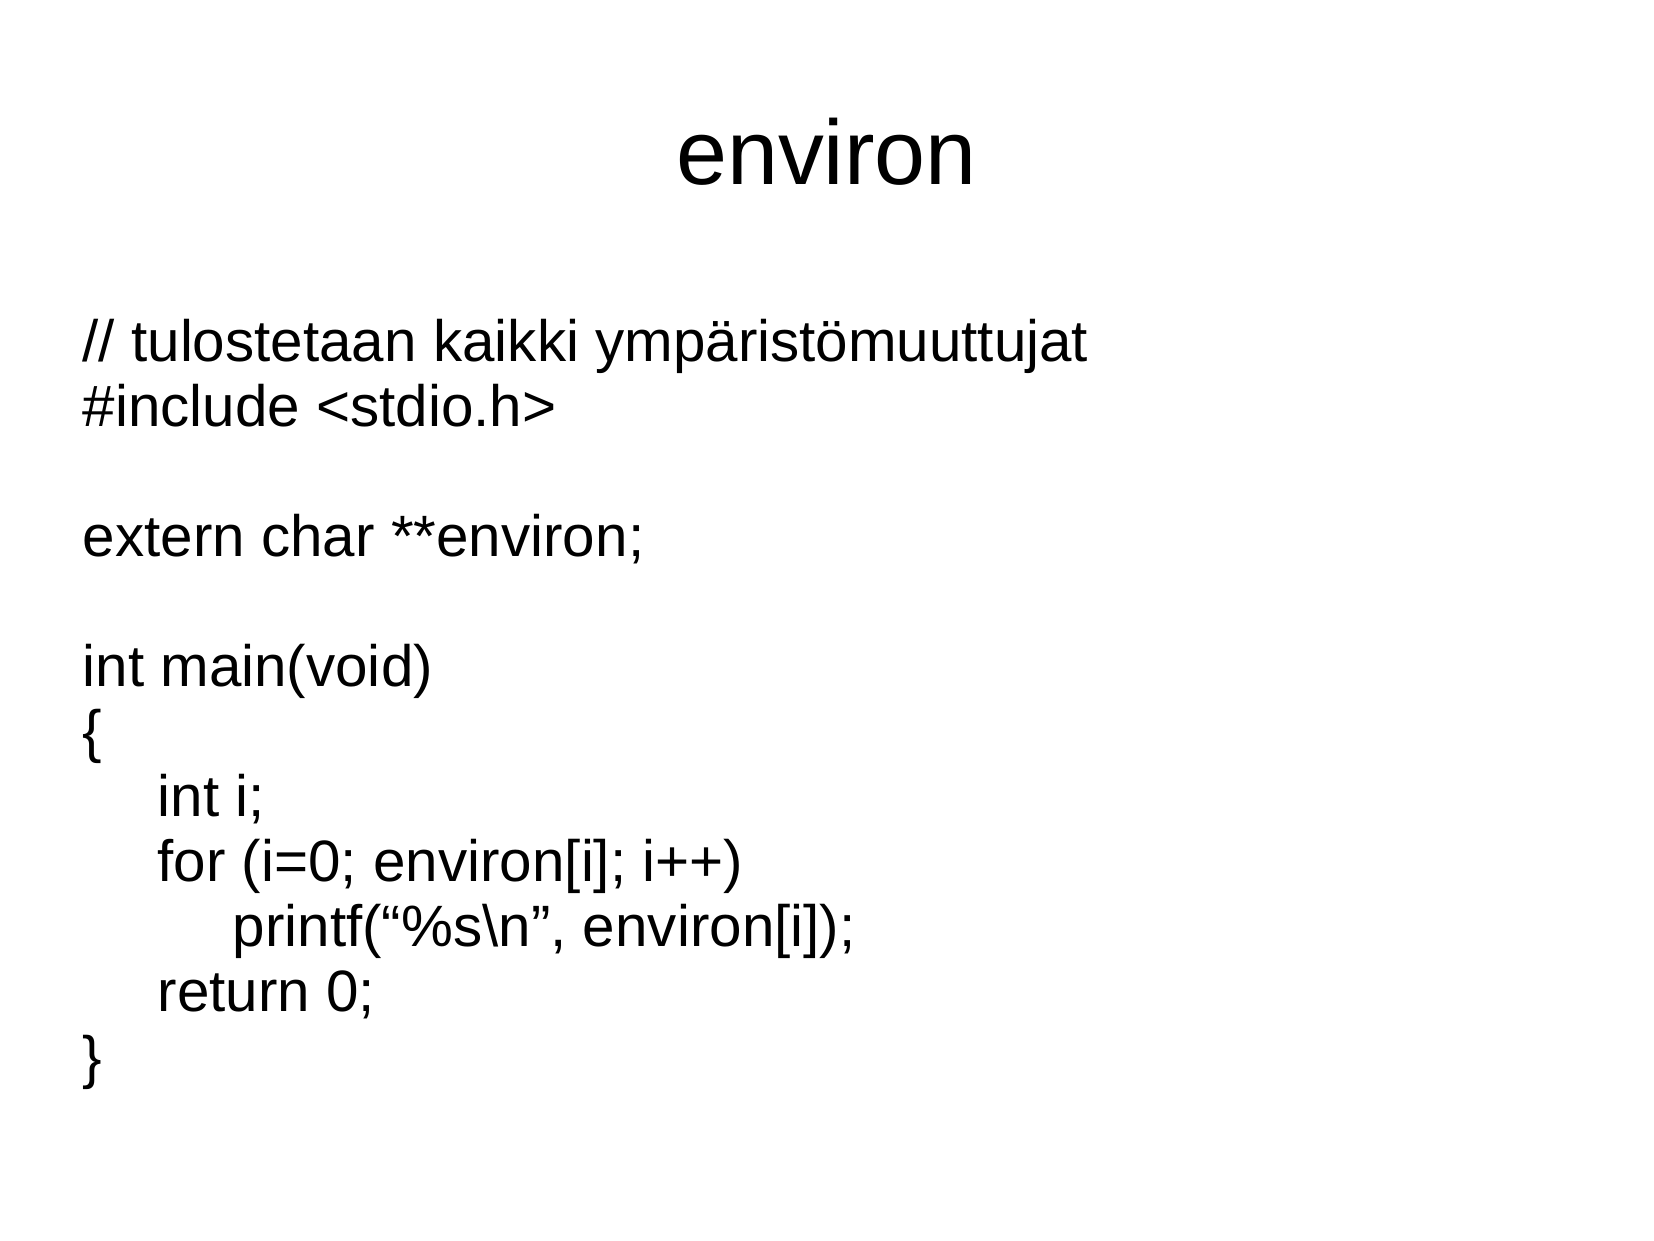

# environ
// tulostetaan kaikki ympäristömuuttujat
#include <stdio.h>
extern char **environ;
int main(void)
{
	int i;
	for (i=0; environ[i]; i++)
		printf(“%s\n”, environ[i]);
	return 0;
}